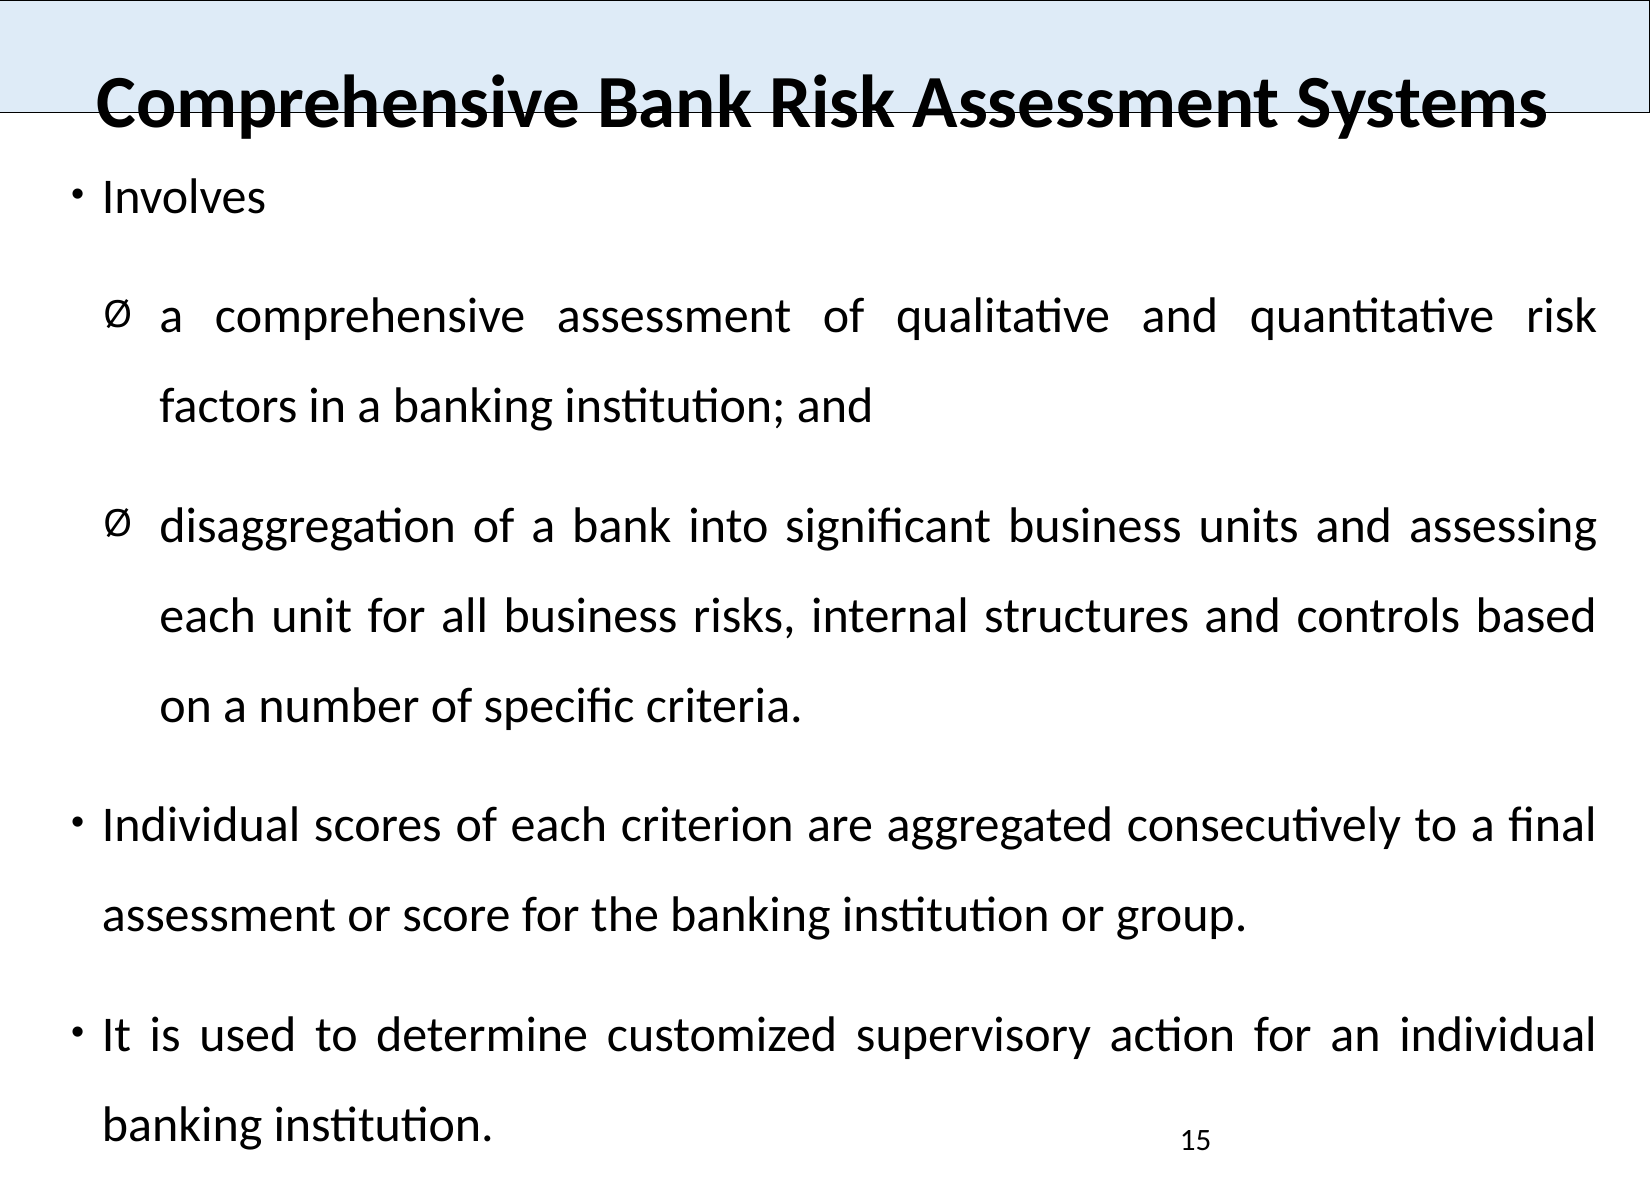

# Comprehensive Bank Risk Assessment Systems
Involves
a comprehensive assessment of qualitative and quantitative risk factors in a banking institution; and
disaggregation of a bank into significant business units and assessing each unit for all business risks, internal structures and controls based on a number of specific criteria.
Individual scores of each criterion are aggregated consecutively to a final assessment or score for the banking institution or group.
It is used to determine customized supervisory action for an individual banking institution.